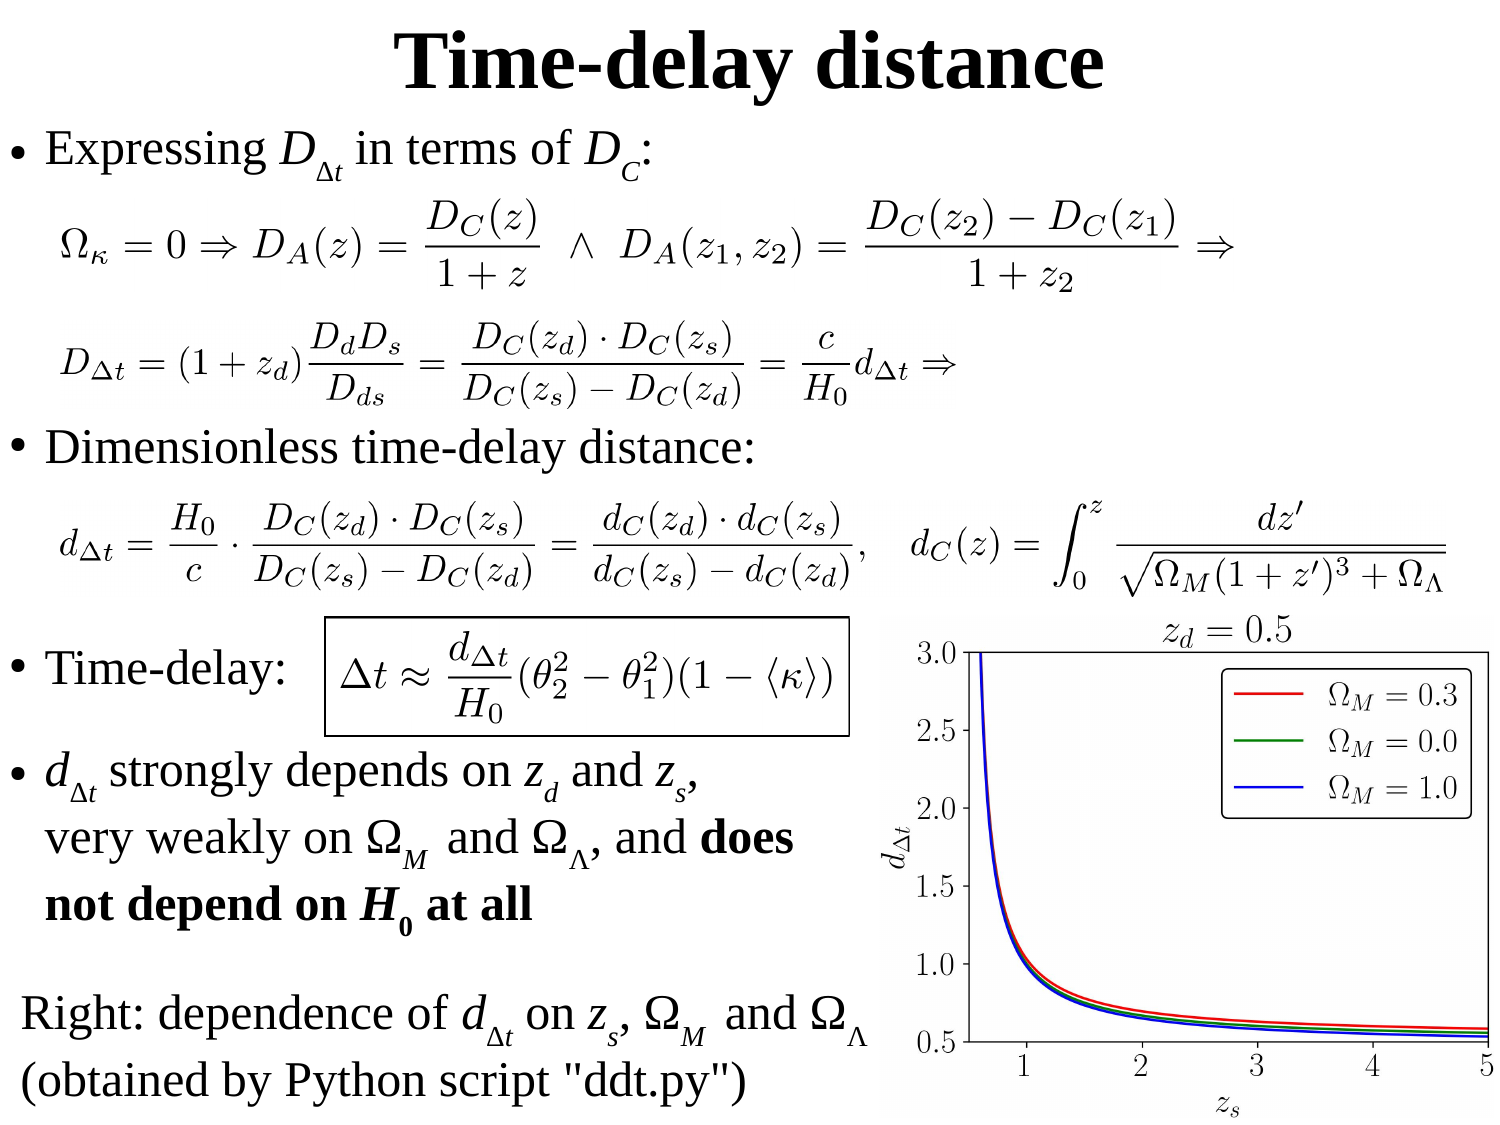

# Time-delay distance
Expressing DΔt in terms of DC:
Dimensionless time-delay distance:
Time-delay:
dΔt strongly depends on zd and zs, very weakly on ΩM and ΩΛ, and does not depend on H0 at all
Right: dependence of dΔt on zs, ΩM and ΩΛ
(obtained by Python script "ddt.py")